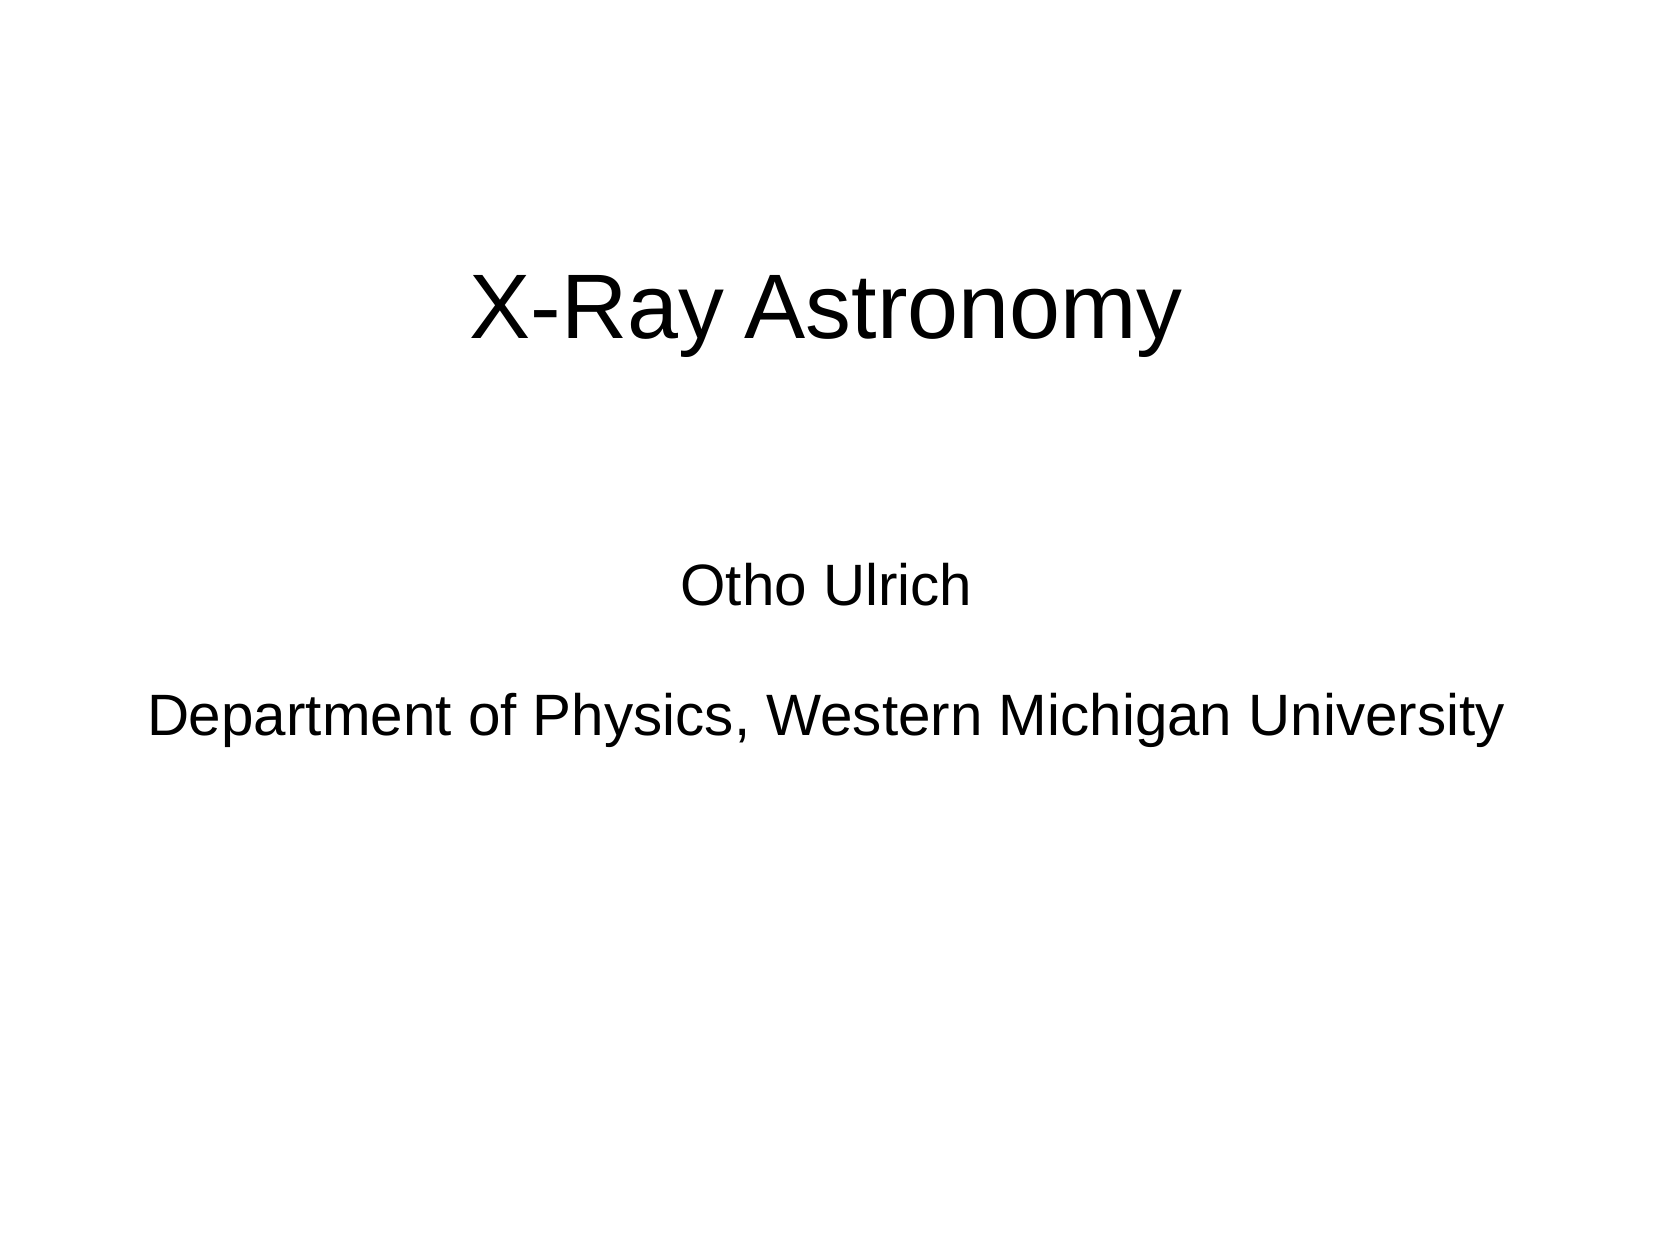

# X-Ray Astronomy
Otho Ulrich
Department of Physics, Western Michigan University